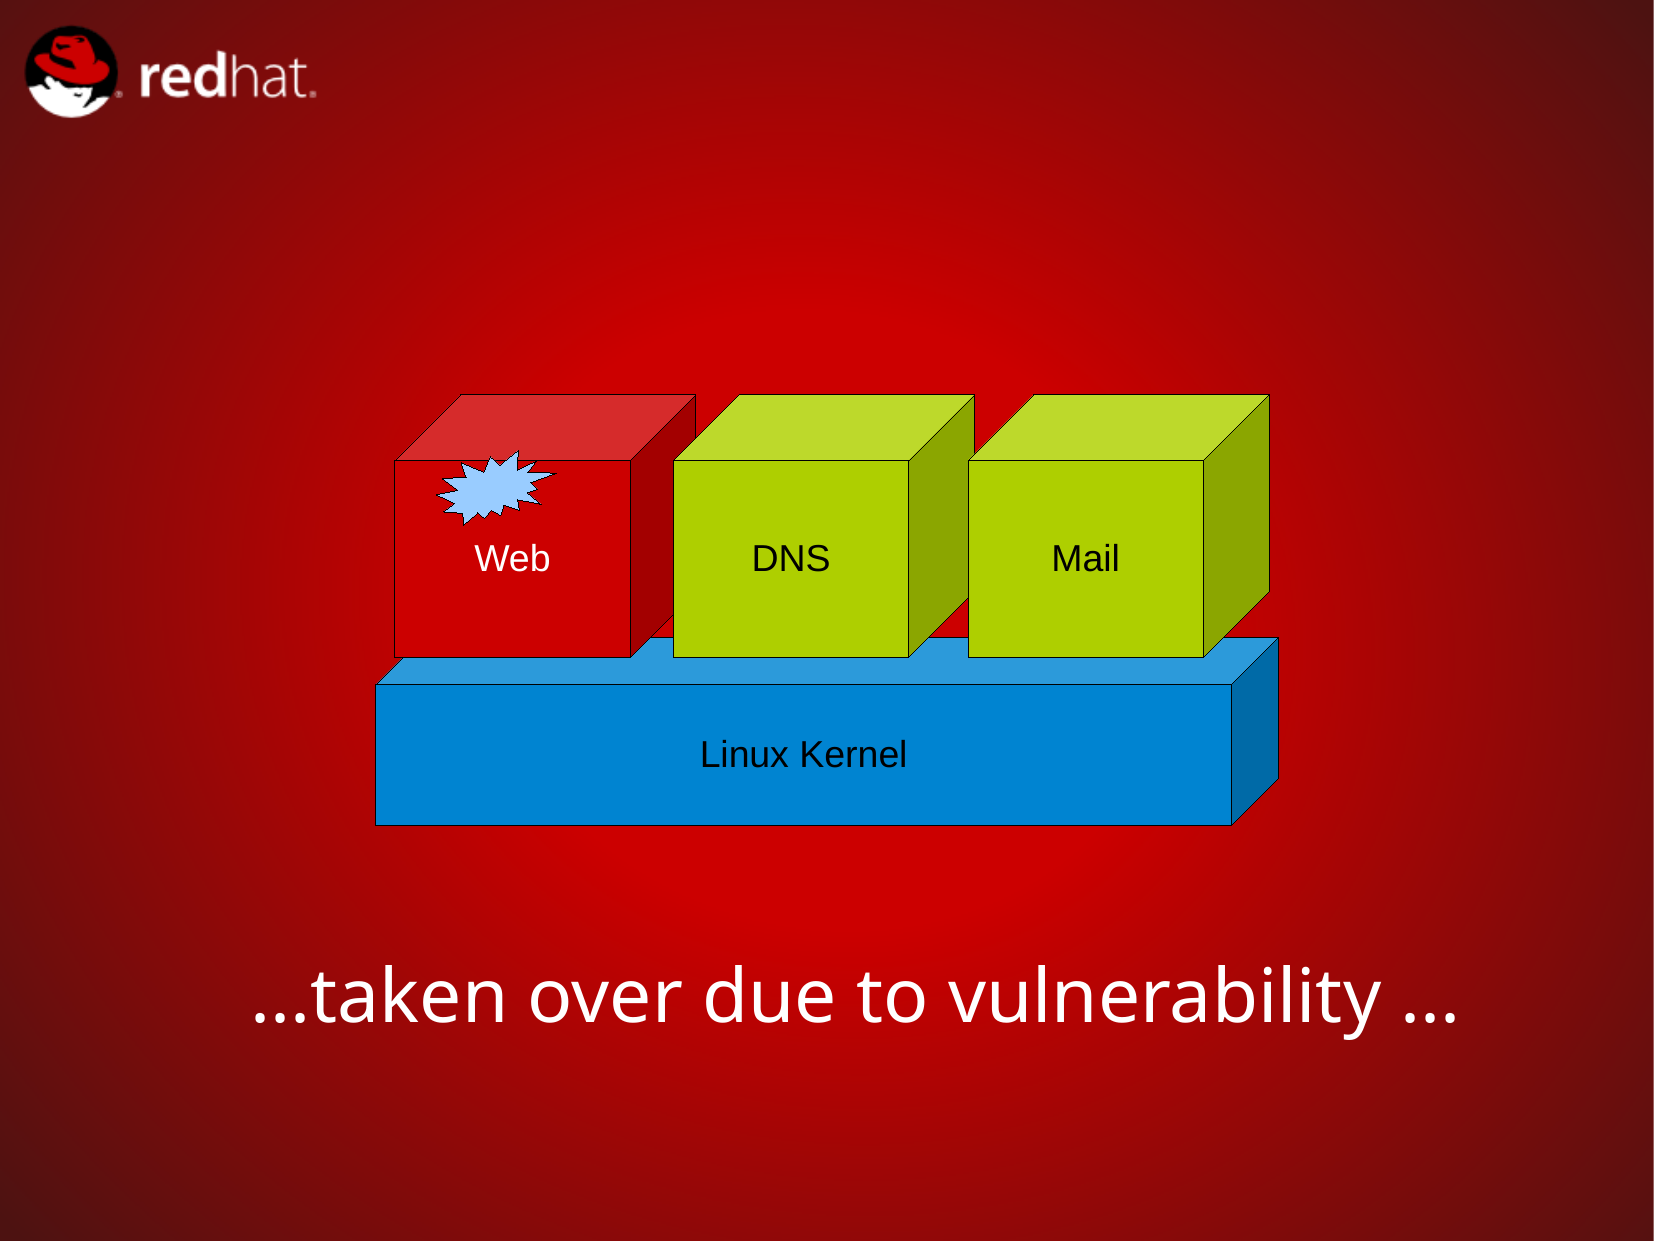

Web
DNS
Mail
Linux Kernel
...taken over due to vulnerability ...